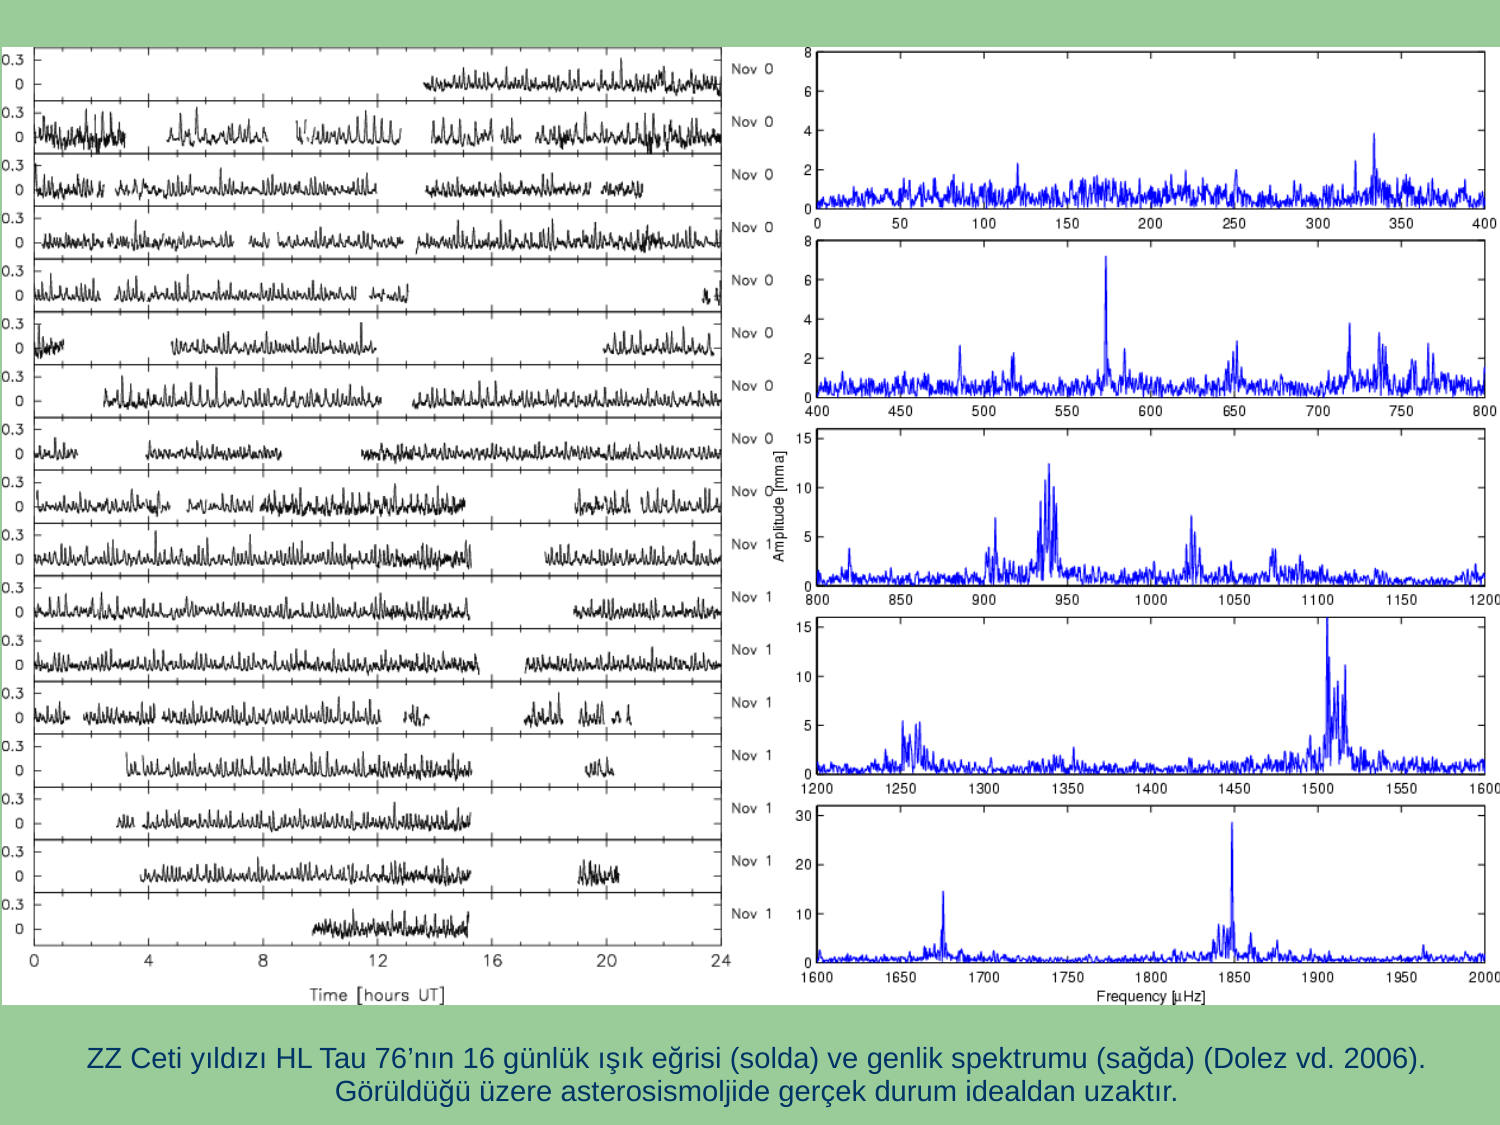

ZZ Ceti yıldızı HL Tau 76’nın 16 günlük ışık eğrisi (solda) ve genlik spektrumu (sağda) (Dolez vd. 2006). Görüldüğü üzere asterosismoljide gerçek durum idealdan uzaktır.